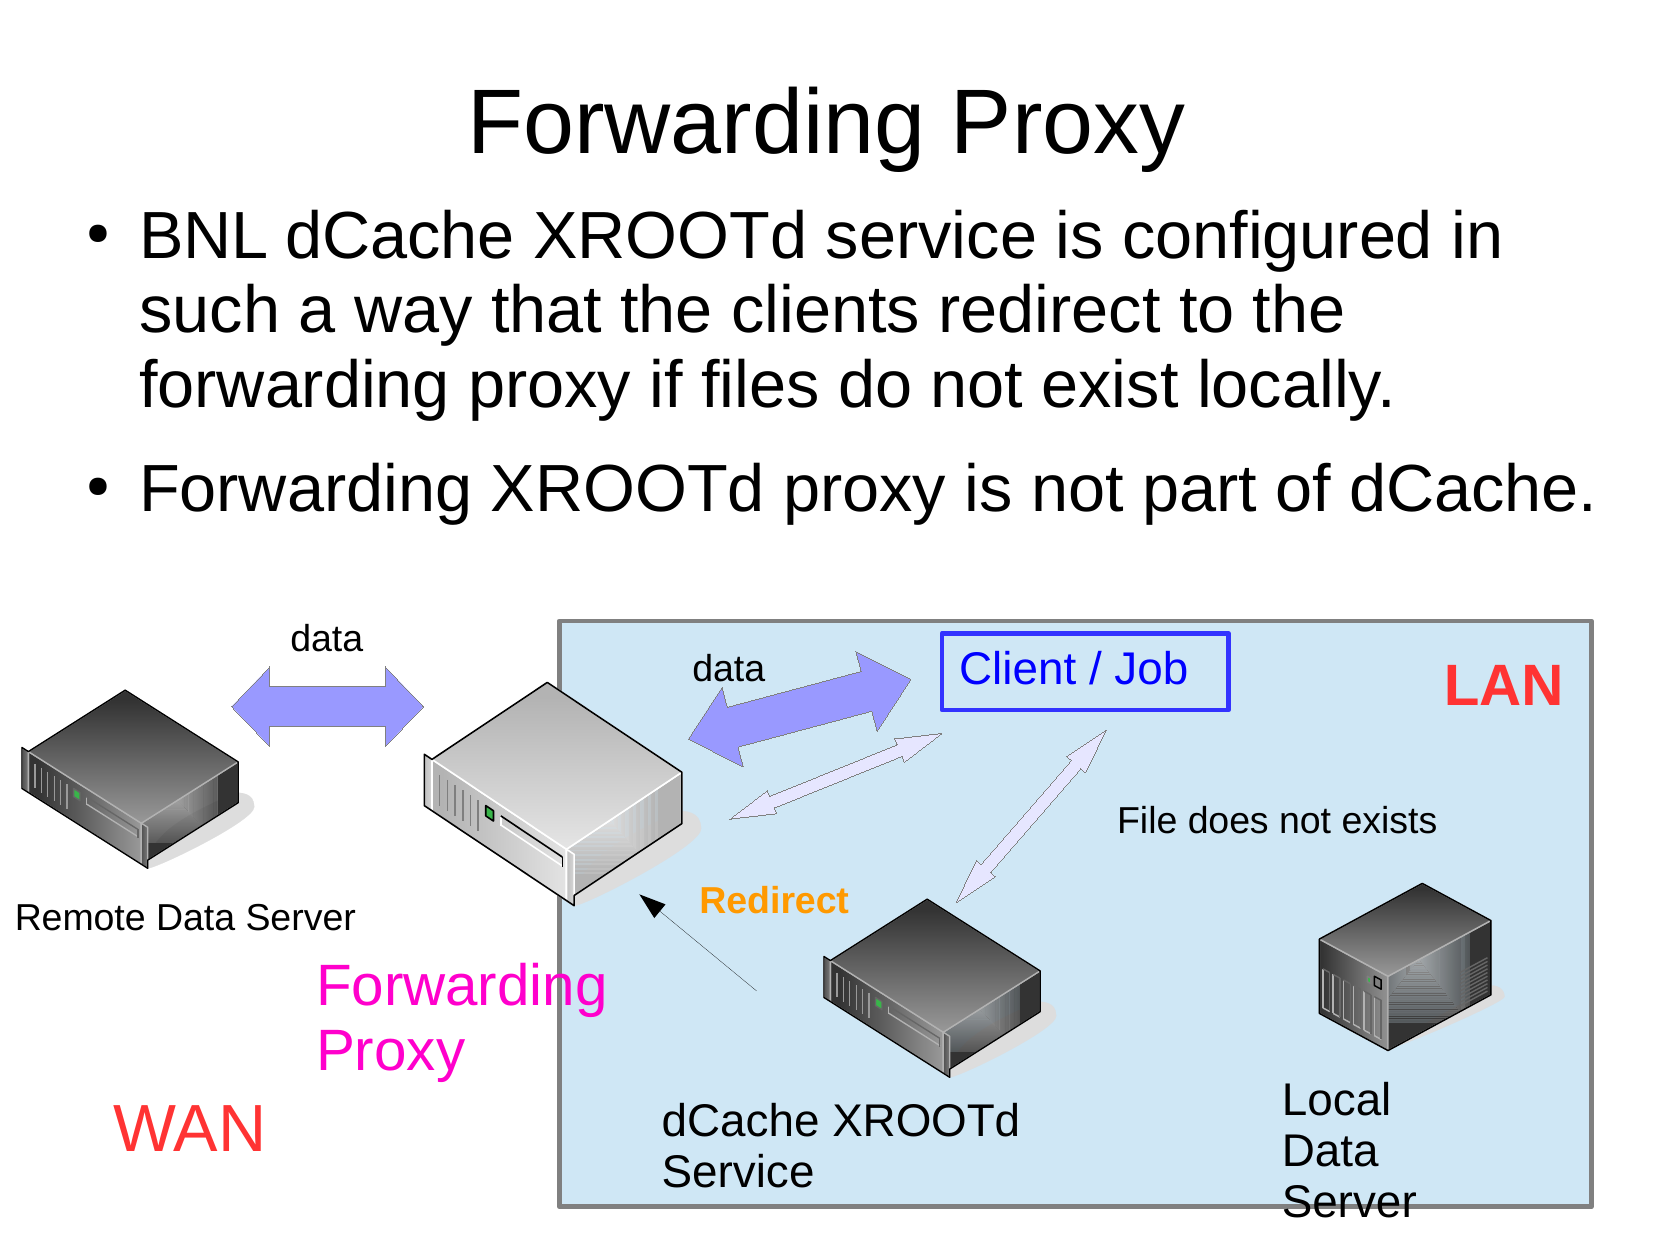

# Forwarding Proxy
BNL dCache XROOTd service is configured in such a way that the clients redirect to the forwarding proxy if files do not exist locally.
Forwarding XROOTd proxy is not part of dCache.
data
Client / Job
data
LAN
File does not exists
Redirect
Remote Data Server
Forwarding
Proxy
Local
Data Server
WAN
dCache XROOTd Service